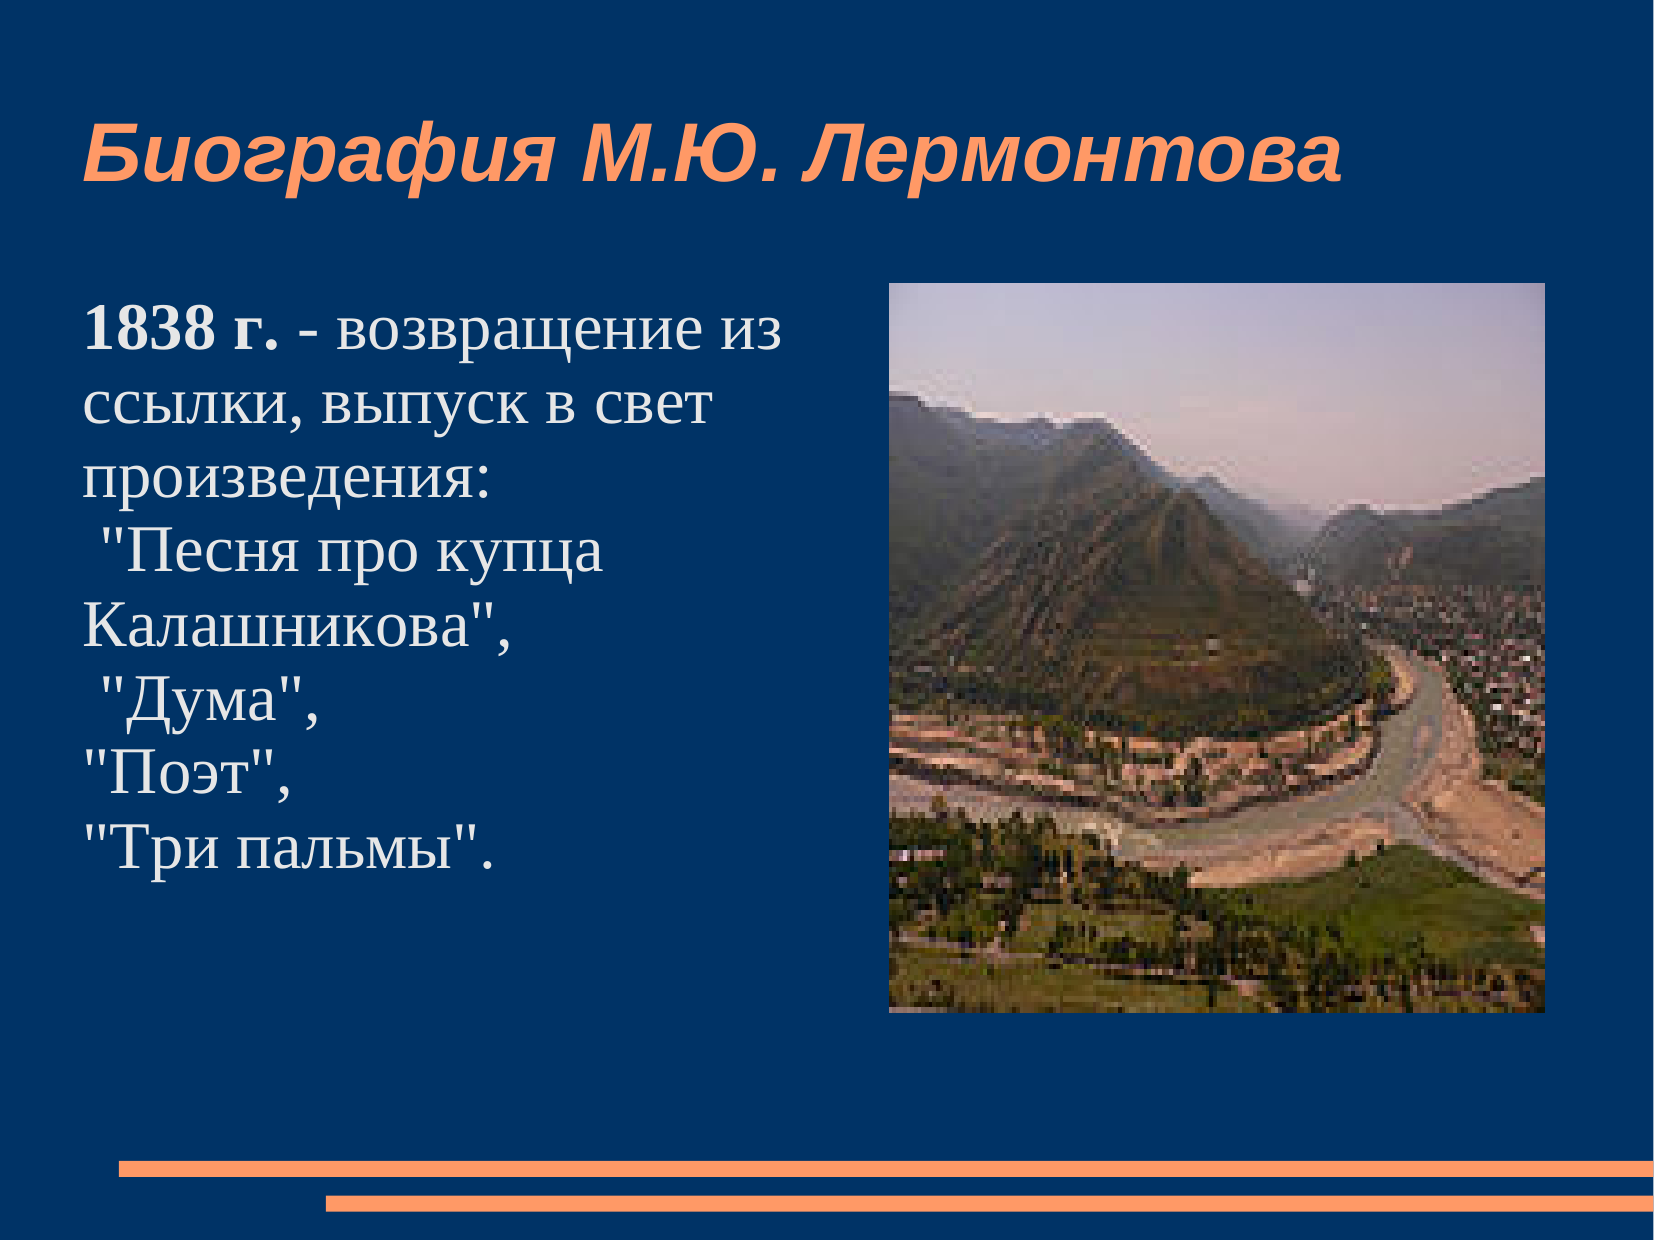

# Биография М.Ю. Лермонтова
1838 г. - возвращение из ссылки, выпуск в свет произведения:
 "Песня про купца Калашникова",
 "Дума",
"Поэт",
"Три пальмы".